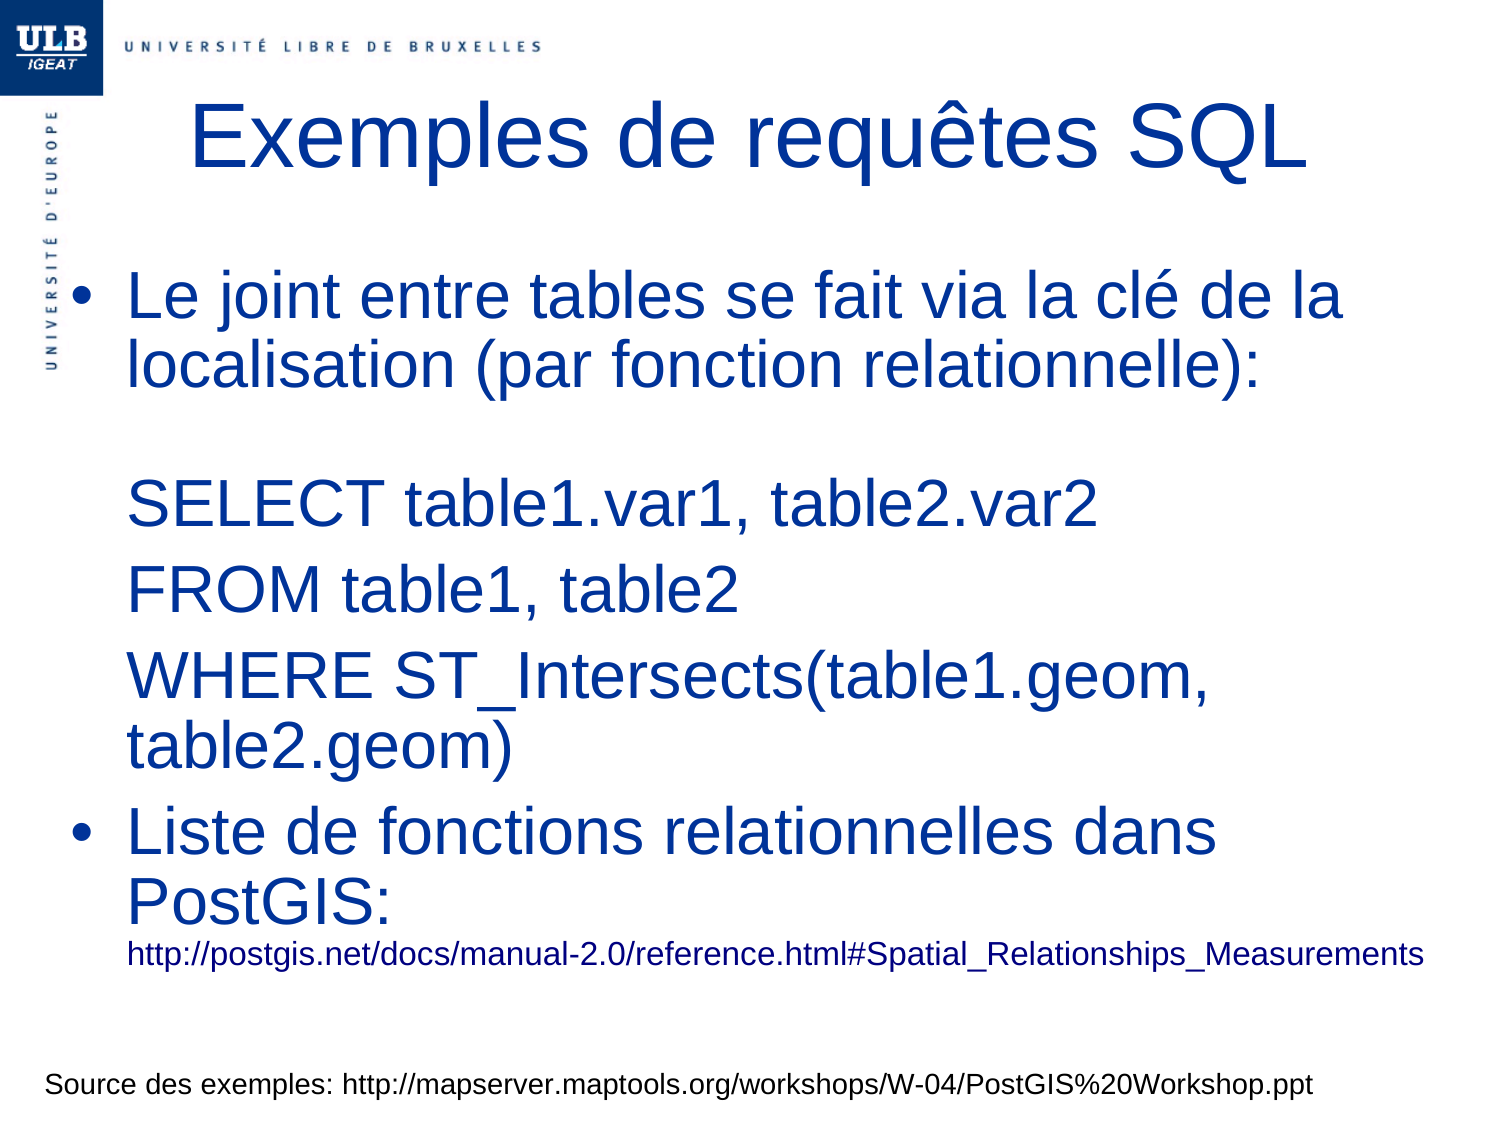

# Exemples de requêtes SQL
Le joint entre tables se fait via la clé de la localisation (par fonction relationnelle):
SELECT table1.var1, table2.var2
FROM table1, table2
WHERE ST_Intersects(table1.geom, table2.geom)
Liste de fonctions relationnelles dans PostGIS:
http://postgis.net/docs/manual-2.0/reference.html#Spatial_Relationships_Measurements
Source des exemples: http://mapserver.maptools.org/workshops/W-04/PostGIS%20Workshop.ppt